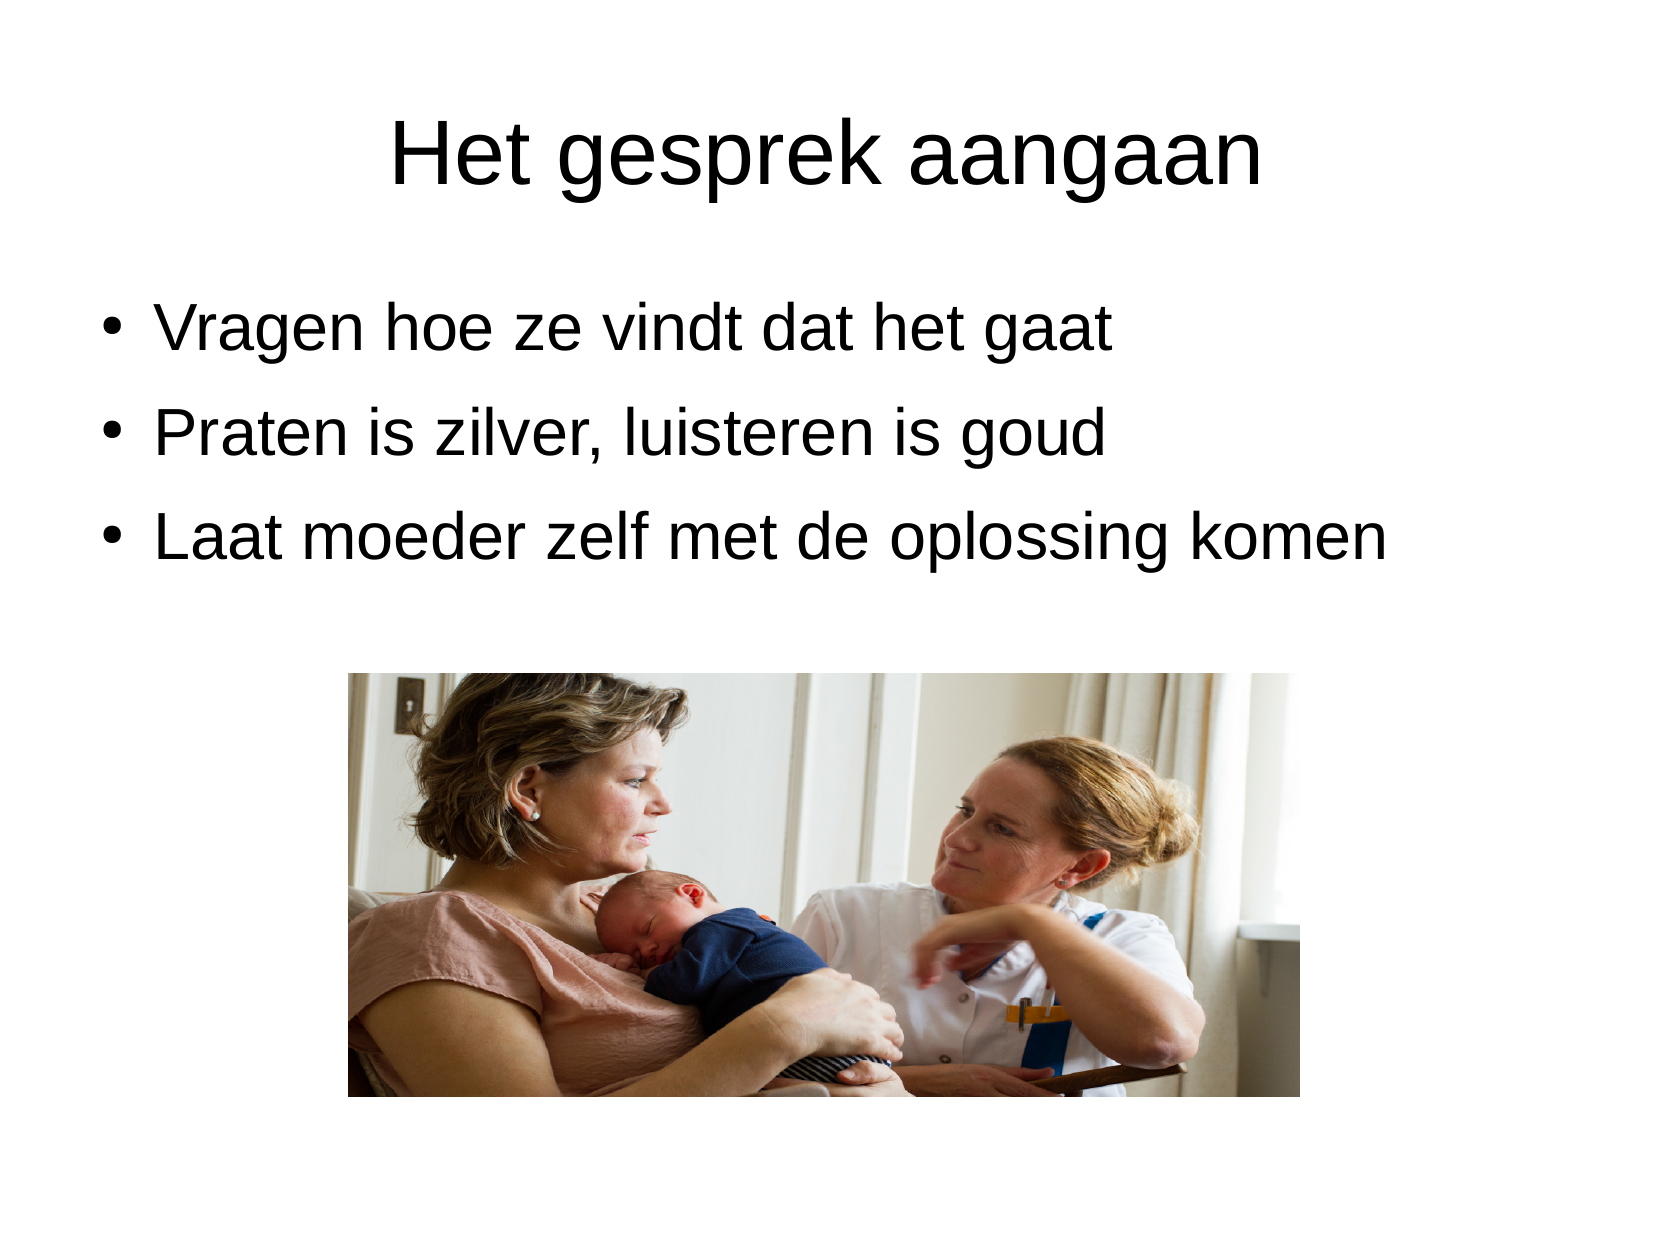

# Het gesprek aangaan
Vragen hoe ze vindt dat het gaat
Praten is zilver, luisteren is goud
Laat moeder zelf met de oplossing komen